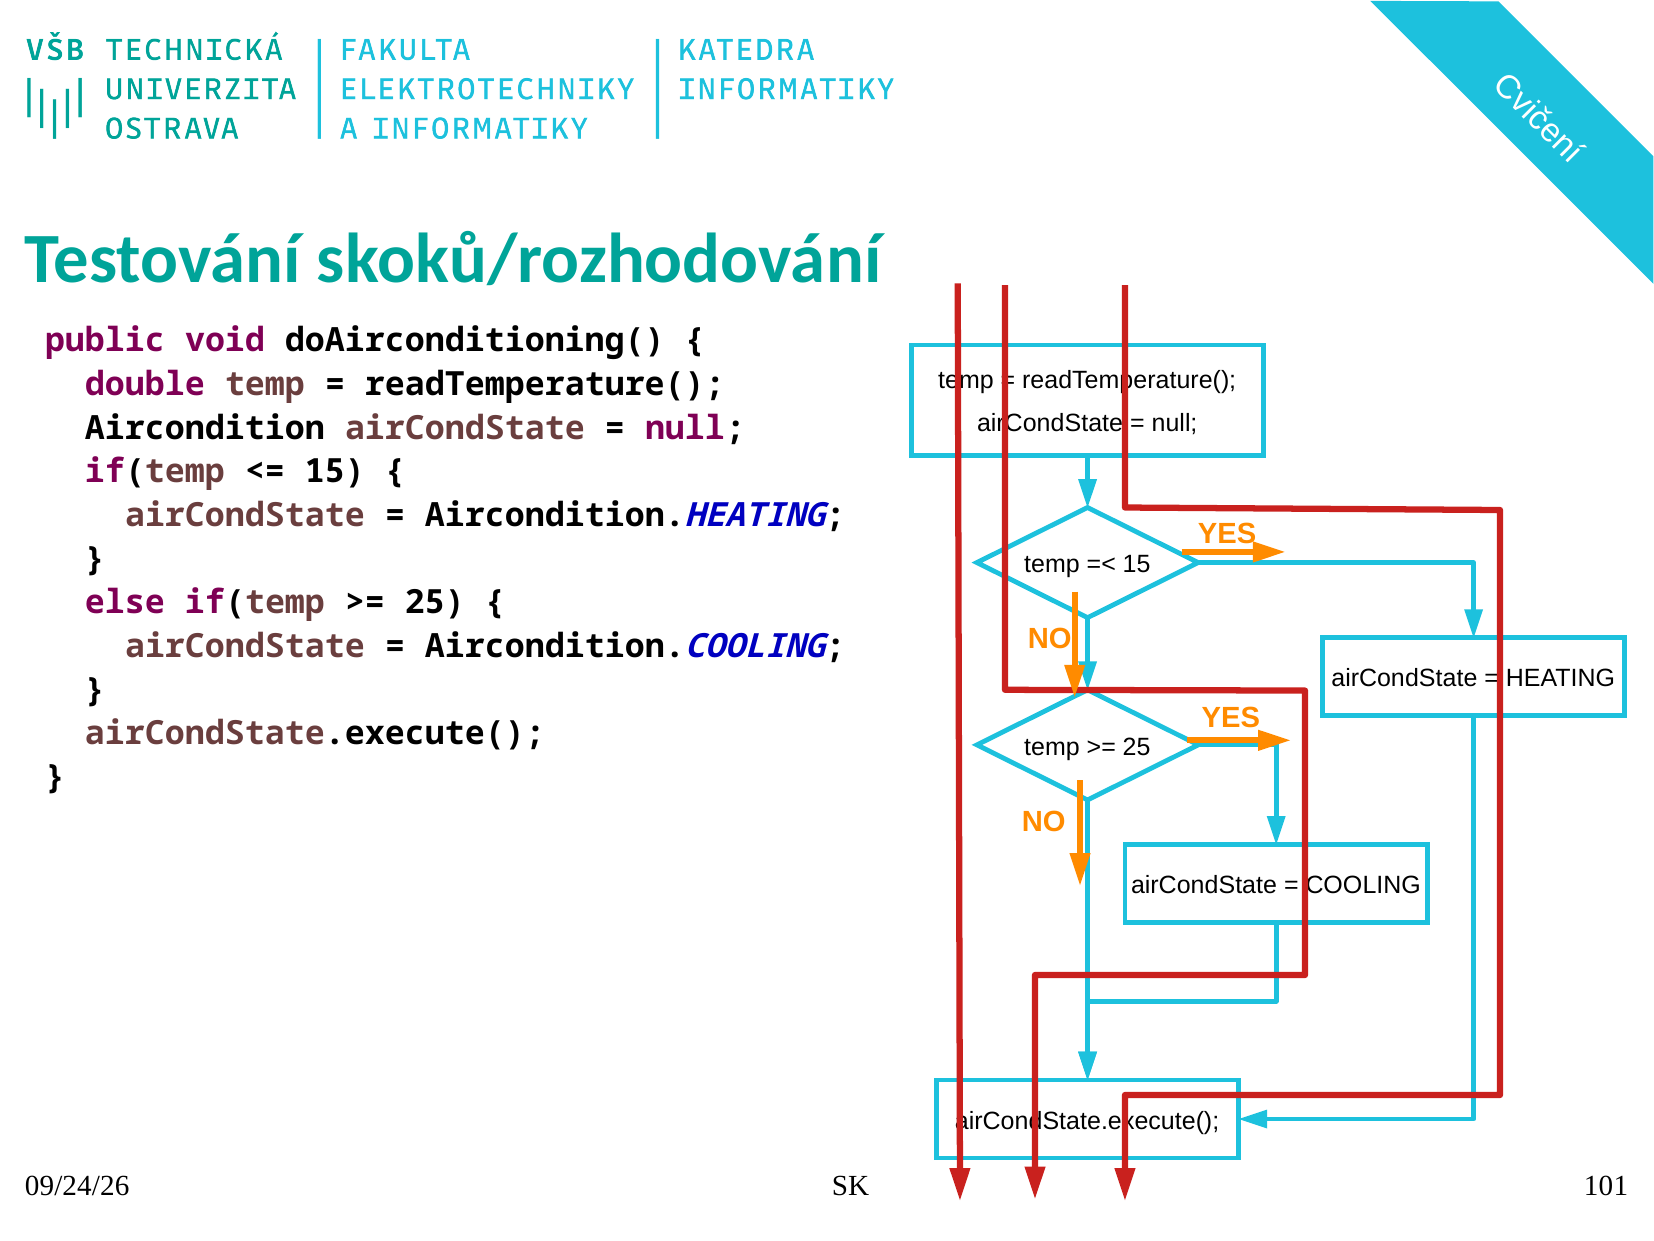

Cvičení
# Testování skoků/rozhodování
public void doAirconditioning() {
 double temp = readTemperature();
 Aircondition airCondState = null;
 if(temp <= 15) {
 airCondState = Aircondition.HEATING;
 }
 else if(temp >= 25) {
 airCondState = Aircondition.COOLING;
 }
 airCondState.execute();
}
temp = readTemperature();
airCondState = null;
YES
temp =< 15
NO
airCondState = HEATING
temp >= 25
YES
NO
airCondState = COOLING
airCondState.execute();
SK
101